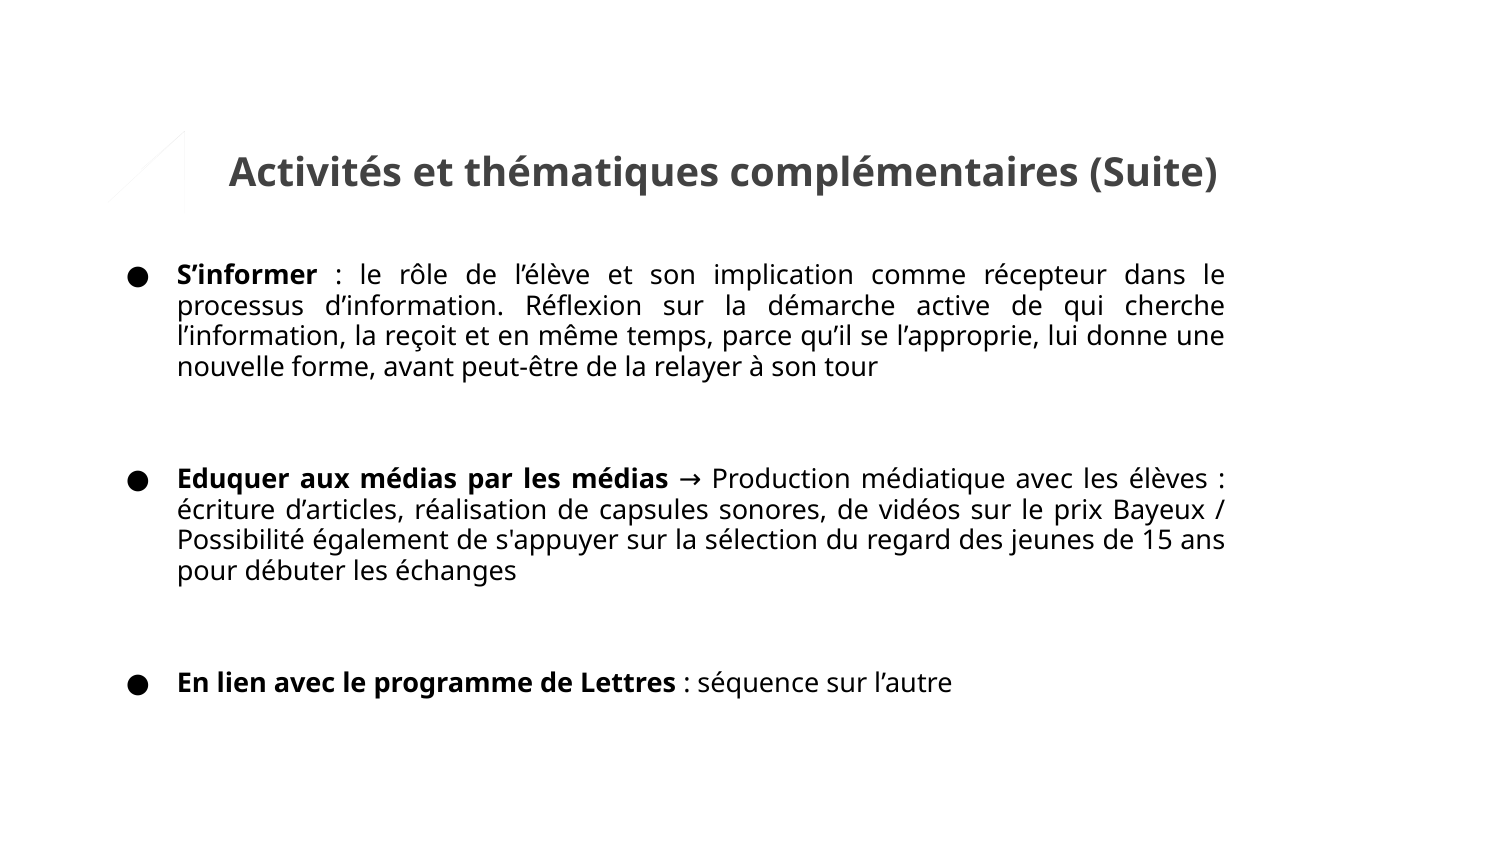

# Activités et thématiques complémentaires (Suite)
S’informer : le rôle de l’élève et son implication comme récepteur dans le processus d’information. Réflexion sur la démarche active de qui cherche l’information, la reçoit et en même temps, parce qu’il se l’approprie, lui donne une nouvelle forme, avant peut-être de la relayer à son tour
Eduquer aux médias par les médias → Production médiatique avec les élèves : écriture d’articles, réalisation de capsules sonores, de vidéos sur le prix Bayeux / Possibilité également de s'appuyer sur la sélection du regard des jeunes de 15 ans pour débuter les échanges
En lien avec le programme de Lettres : séquence sur l’autre